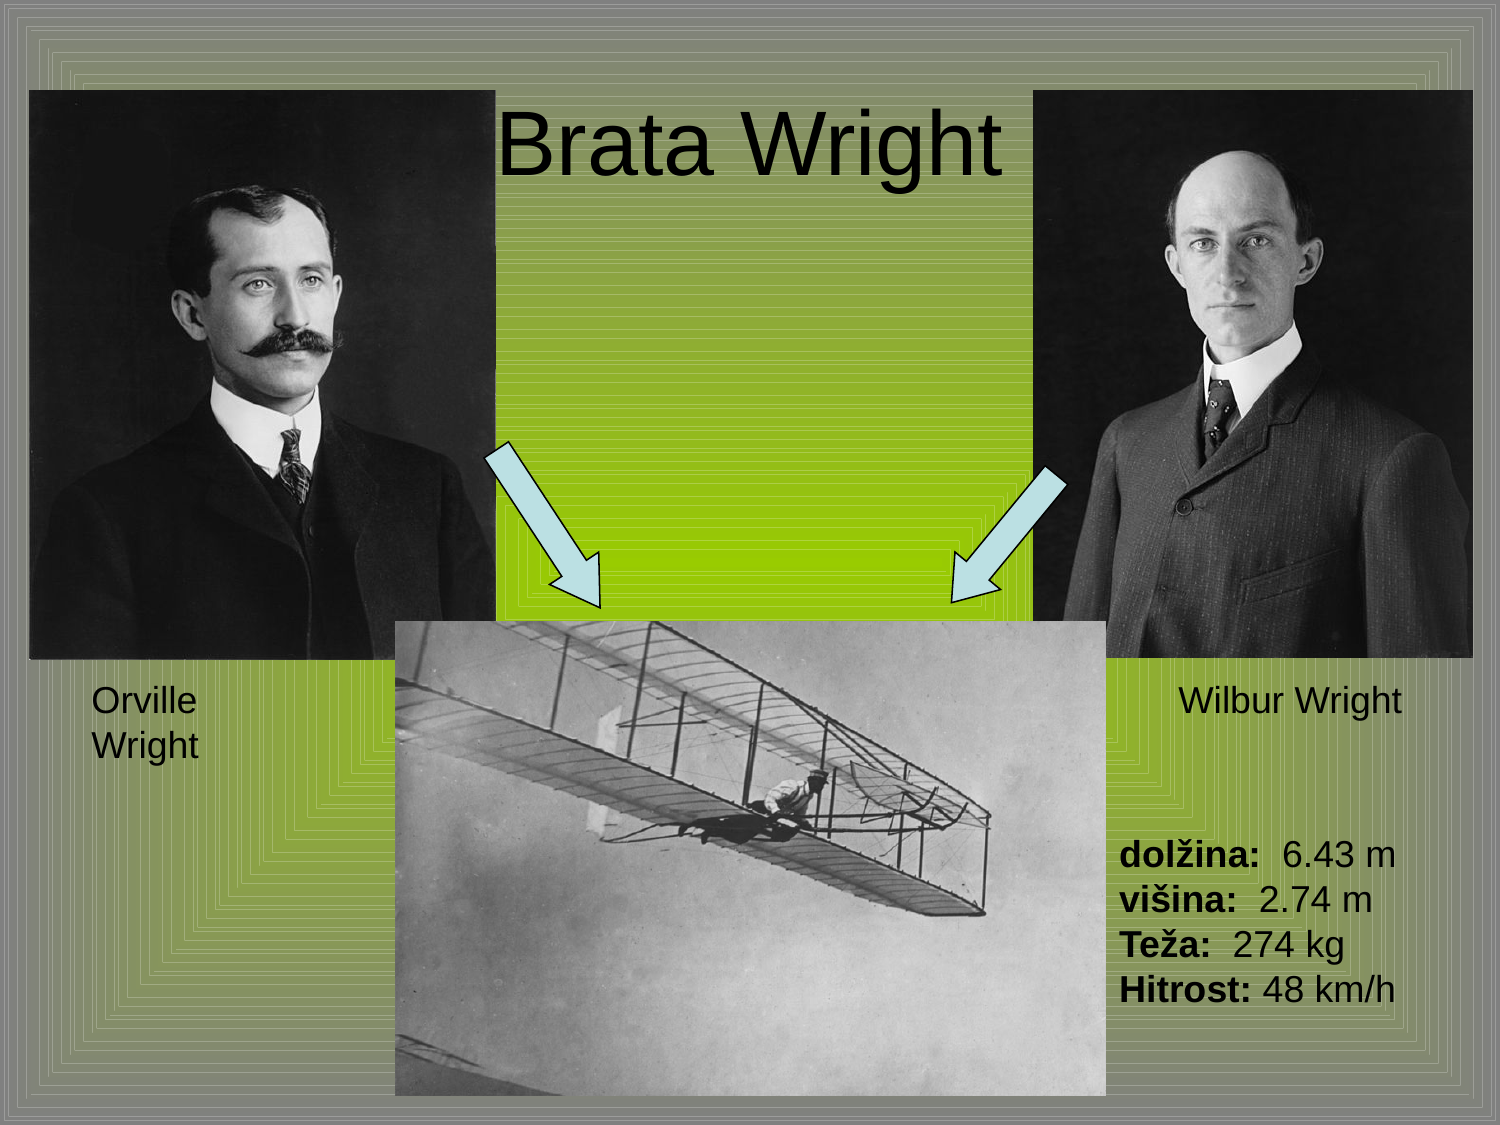

# Brata Wright
Orville Wright
Wilbur Wright
dolžina:  6.43 m
višina:  2.74 m
Teža:  274 kg
Hitrost: 48 km/h